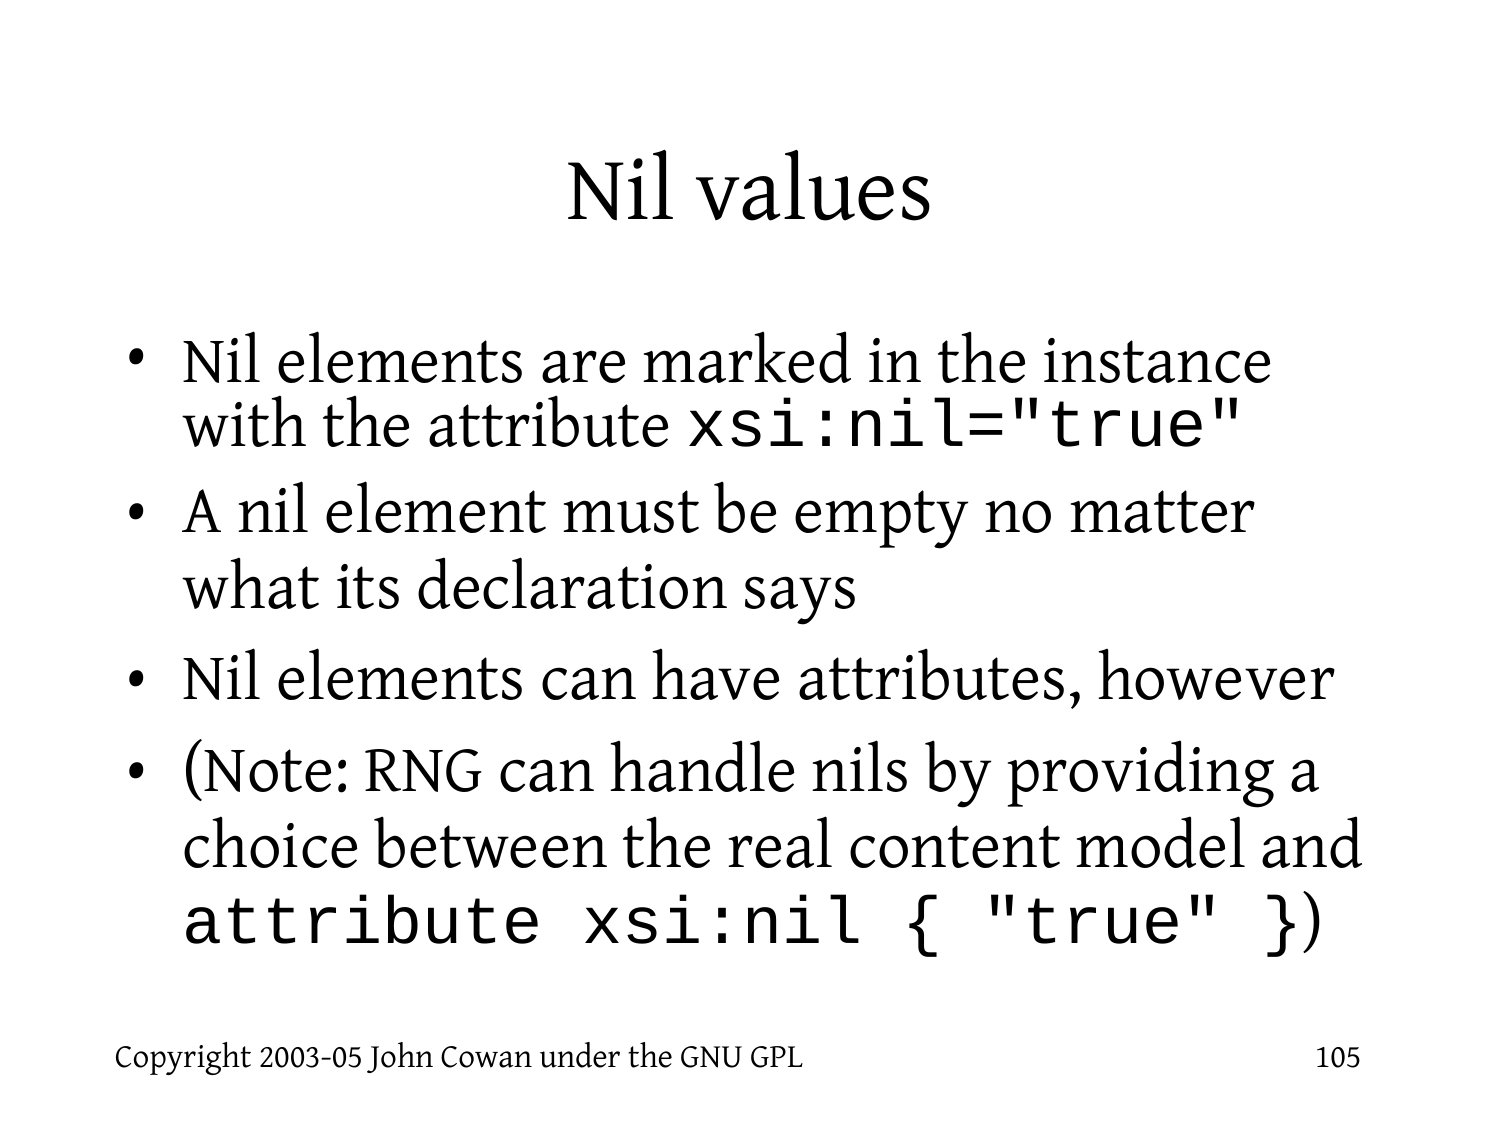

# Nil values
Nil elements are marked in the instance with the attribute xsi:nil="true"
A nil element must be empty no matter what its declaration says
Nil elements can have attributes, however
(Note: RNG can handle nils by providing a choice between the real content model and attribute xsi:nil { "true" })